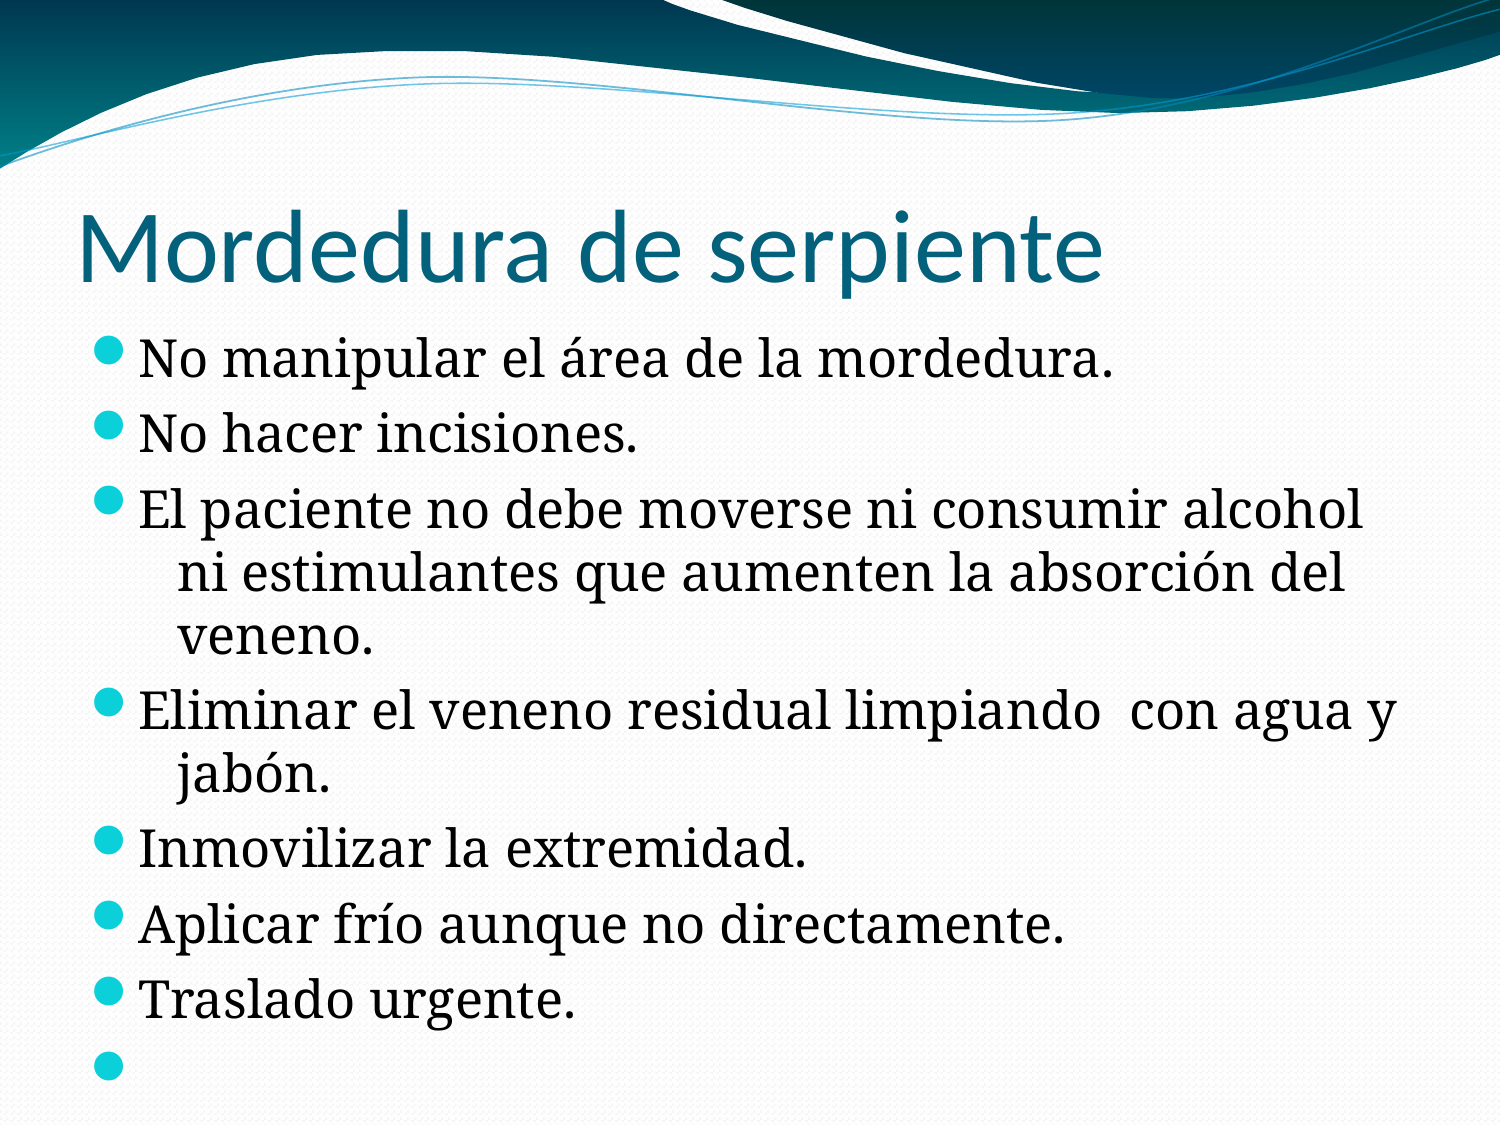

# Mordedura de serpiente
No manipular el área de la mordedura.
No hacer incisiones.
El paciente no debe moverse ni consumir alcohol ni estimulantes que aumenten la absorción del veneno.
Eliminar el veneno residual limpiando con agua y jabón.
Inmovilizar la extremidad.
Aplicar frío aunque no directamente.
Traslado urgente.